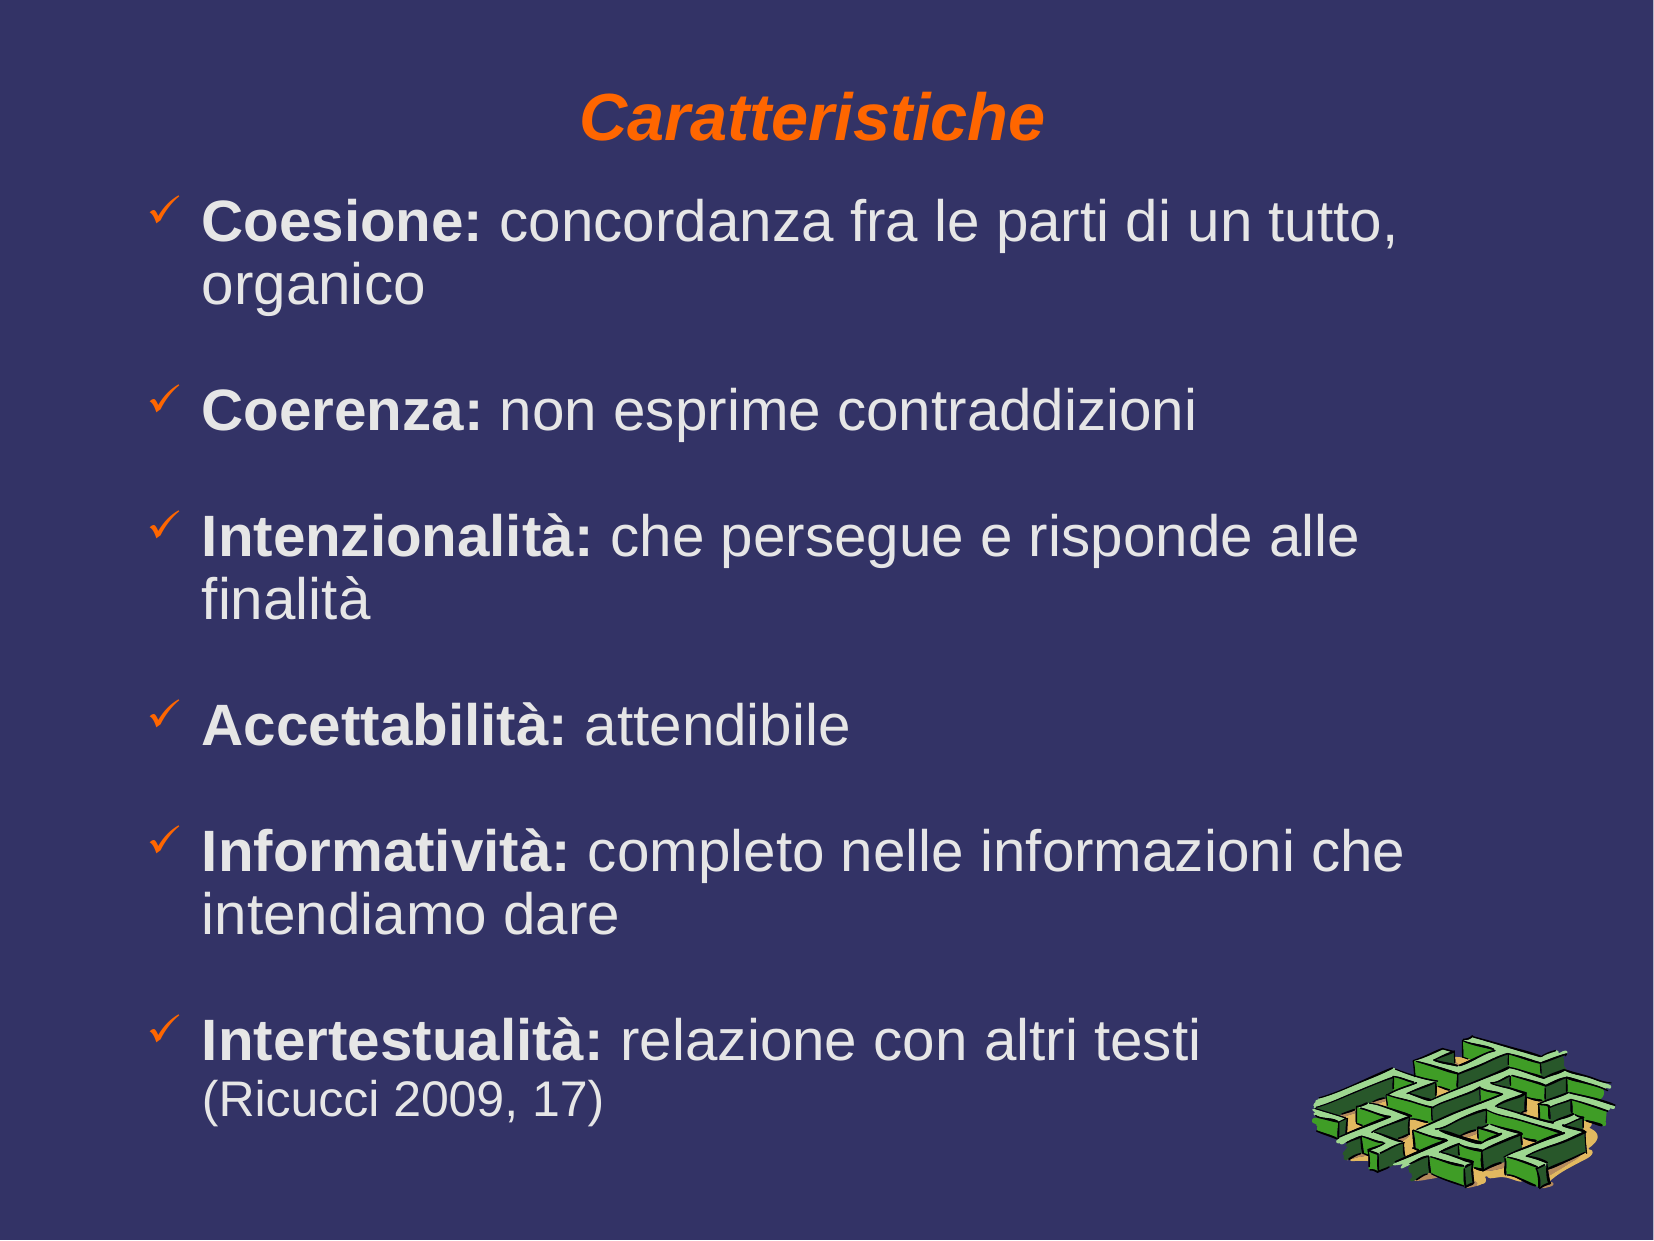

Caratteristiche
Coesione: concordanza fra le parti di un tutto, organico
Coerenza: non esprime contraddizioni
Intenzionalità: che persegue e risponde alle finalità
Accettabilità: attendibile
Informatività: completo nelle informazioni che intendiamo dare
Intertestualità: relazione con altri testi
(Ricucci 2009, 17)